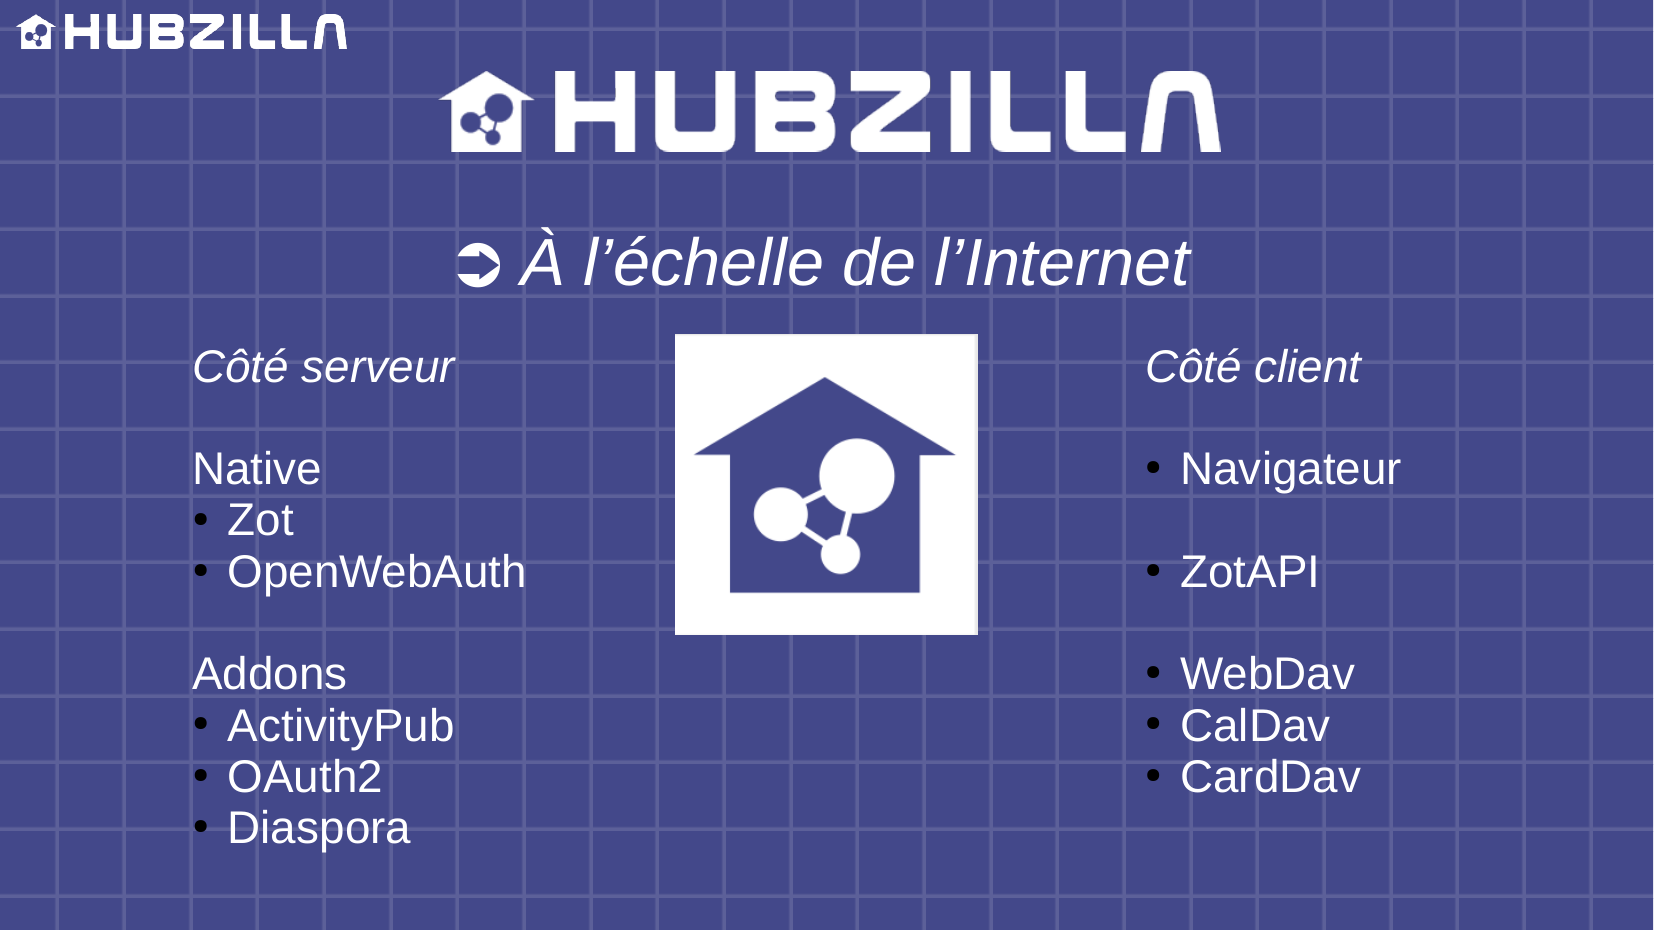

⮊ À l’échelle de l’Internet
Côté serveur
Native
Zot
OpenWebAuth
Addons
ActivityPub
OAuth2
Diaspora
Côté client
Navigateur
ZotAPI
WebDav
CalDav
CardDav